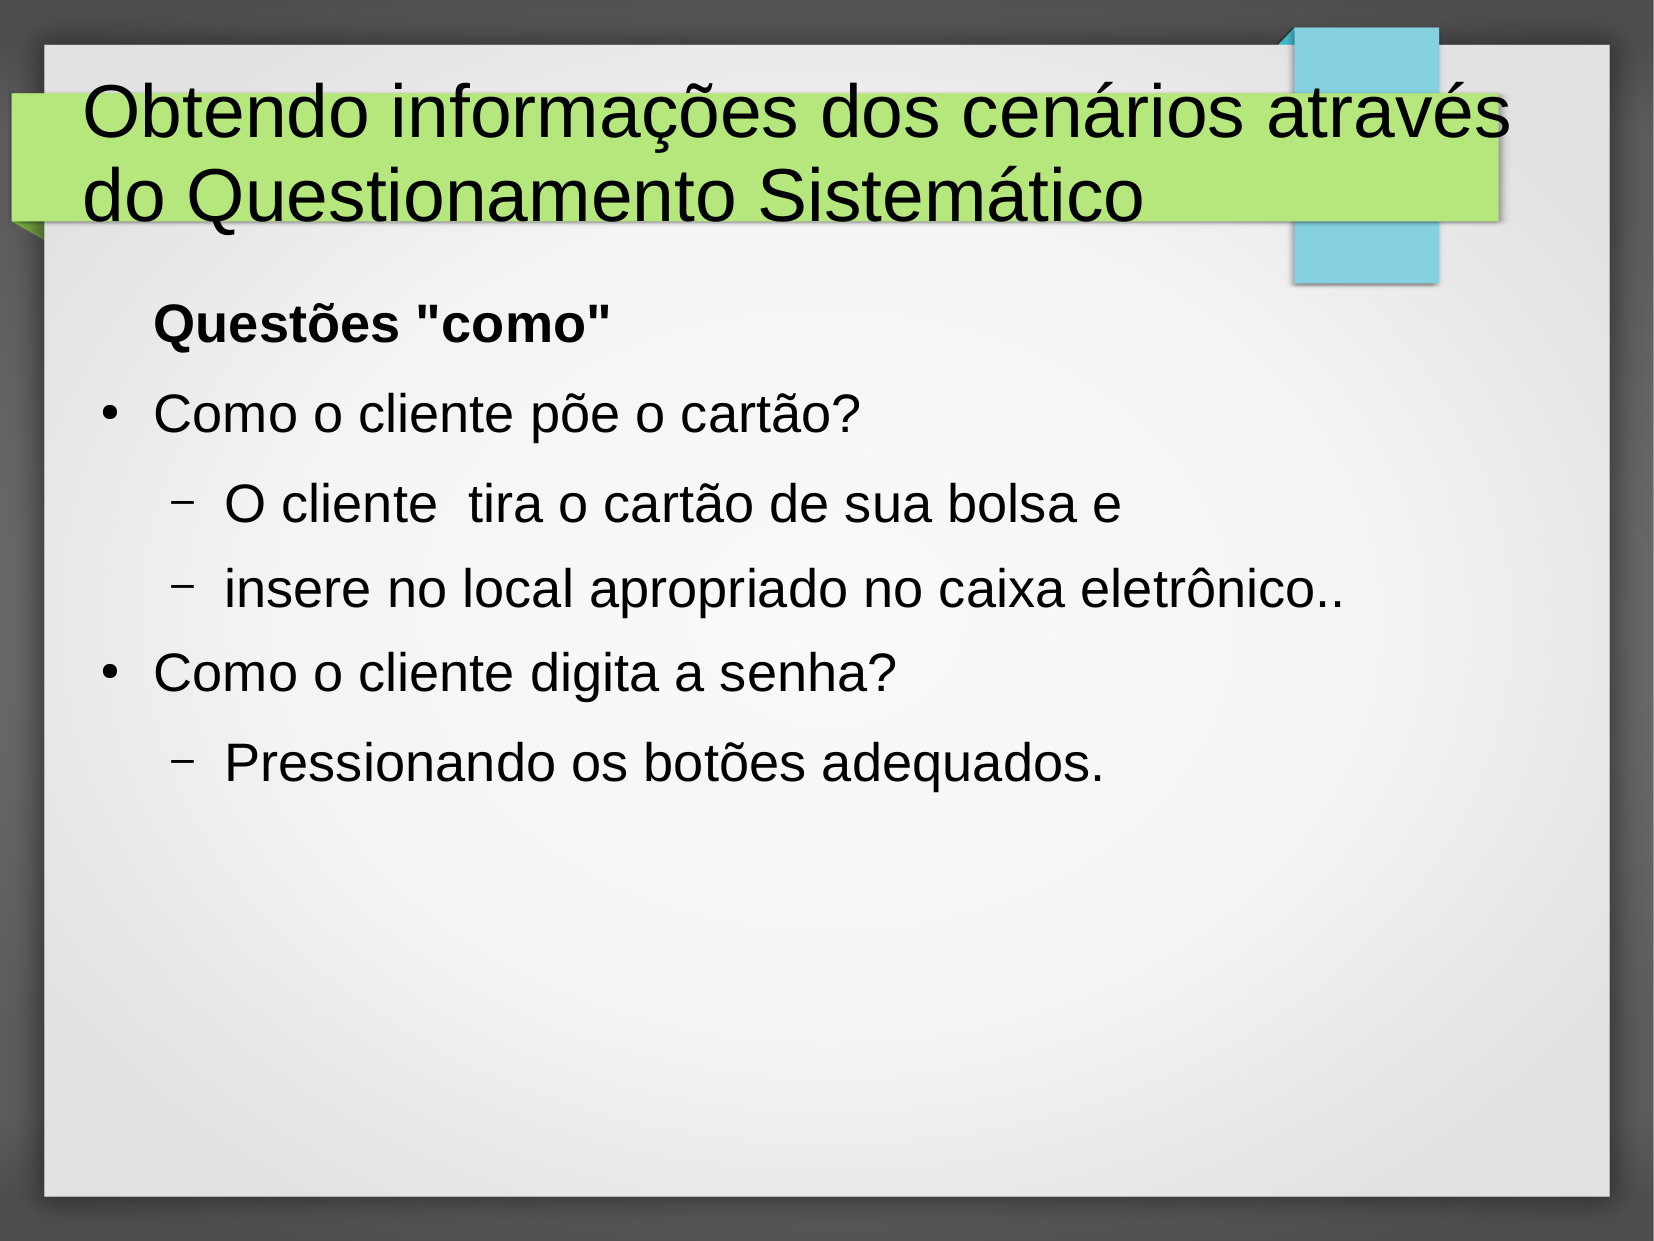

# Obtendo informações dos cenários através do Questionamento Sistemático
Questões "como"
Como o cliente põe o cartão?
O cliente tira o cartão de sua bolsa e
insere no local apropriado no caixa eletrônico..
Como o cliente digita a senha?
Pressionando os botões adequados.